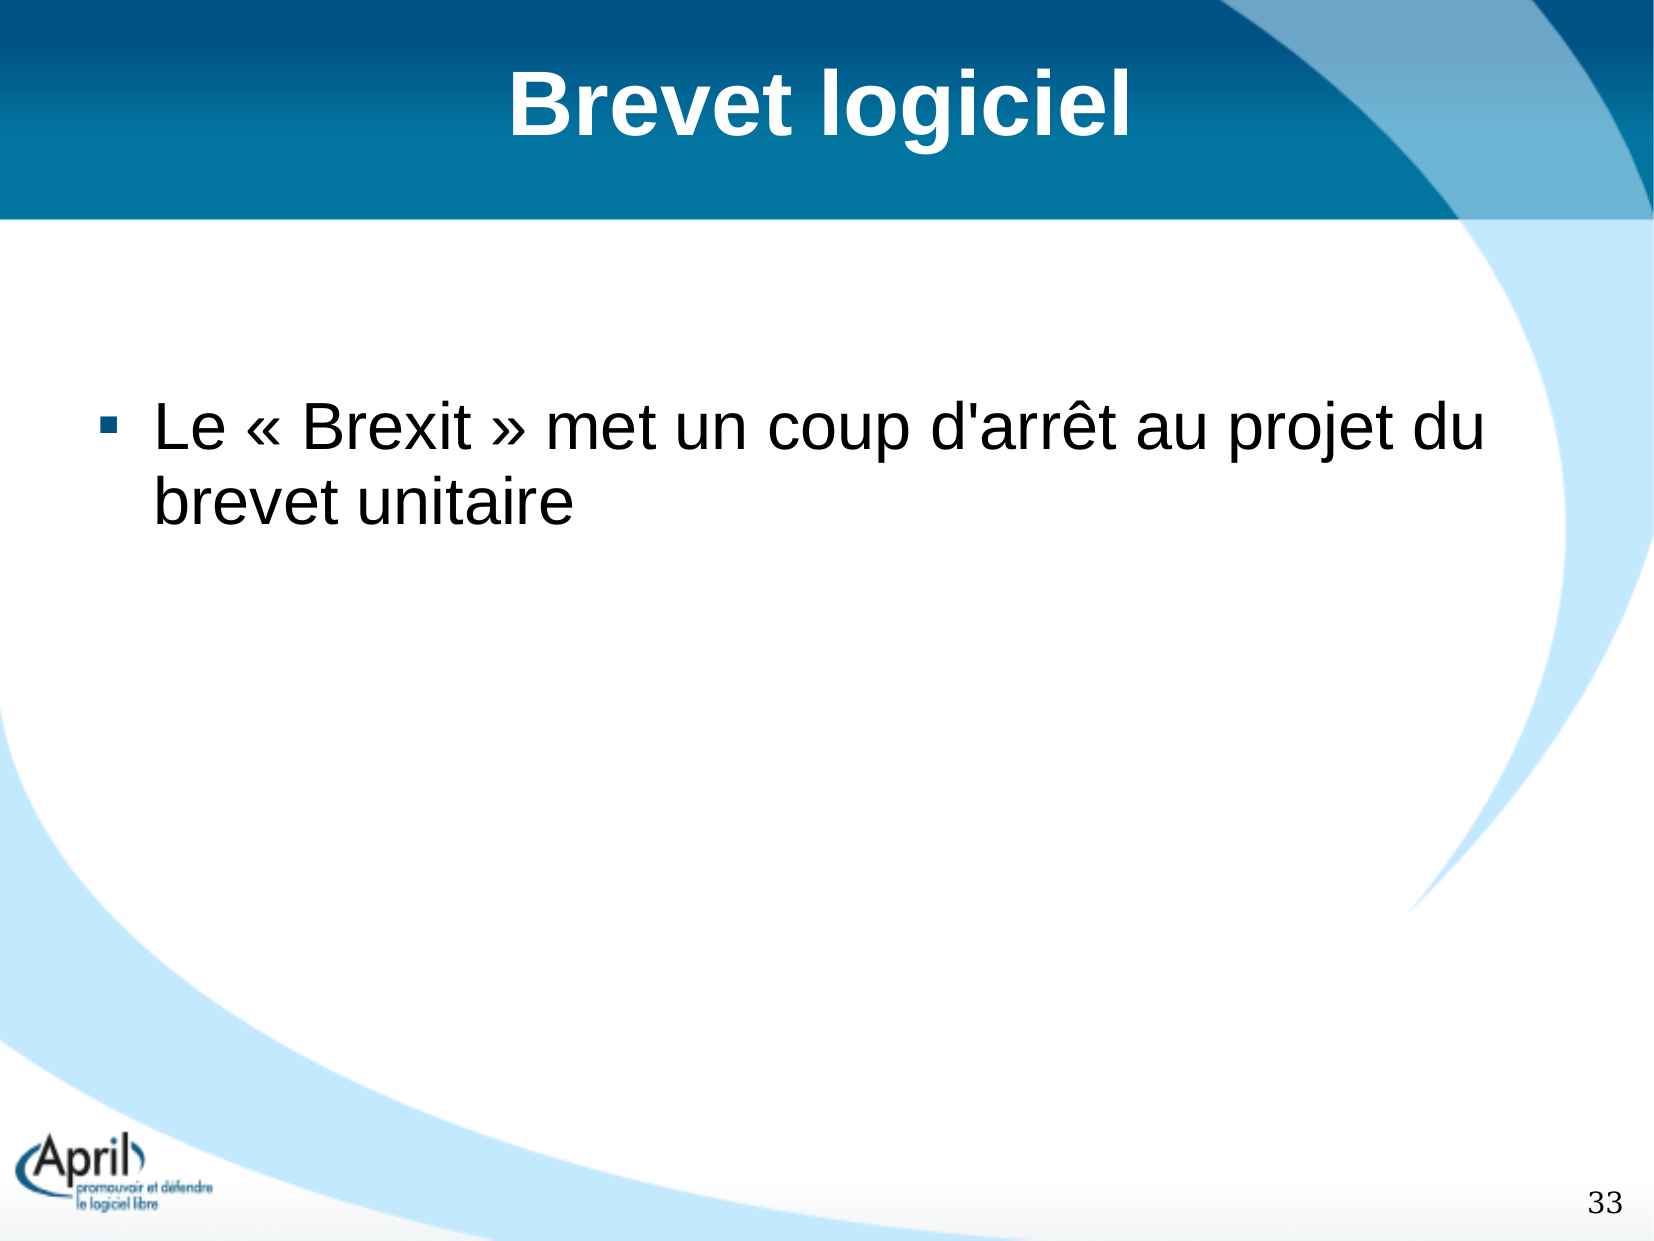

# Brevet logiciel
Le « Brexit » met un coup d'arrêt au projet du brevet unitaire
33